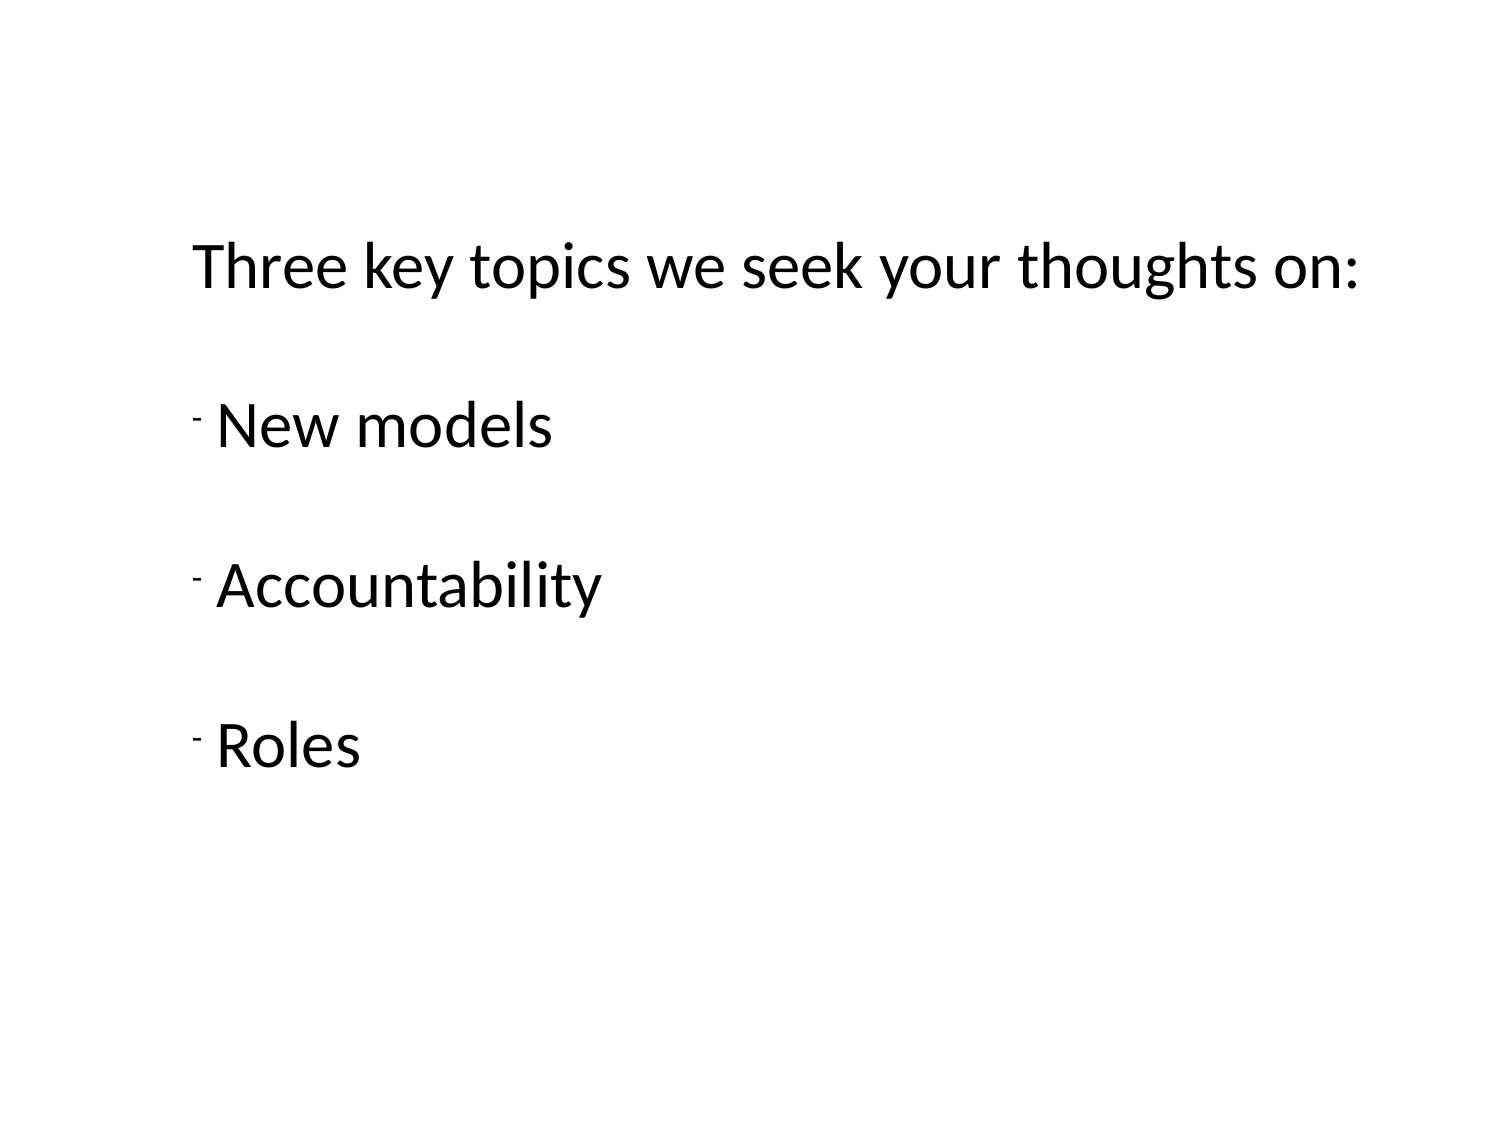

Three key topics we seek your thoughts on:
 New models
 Accountability
 Roles